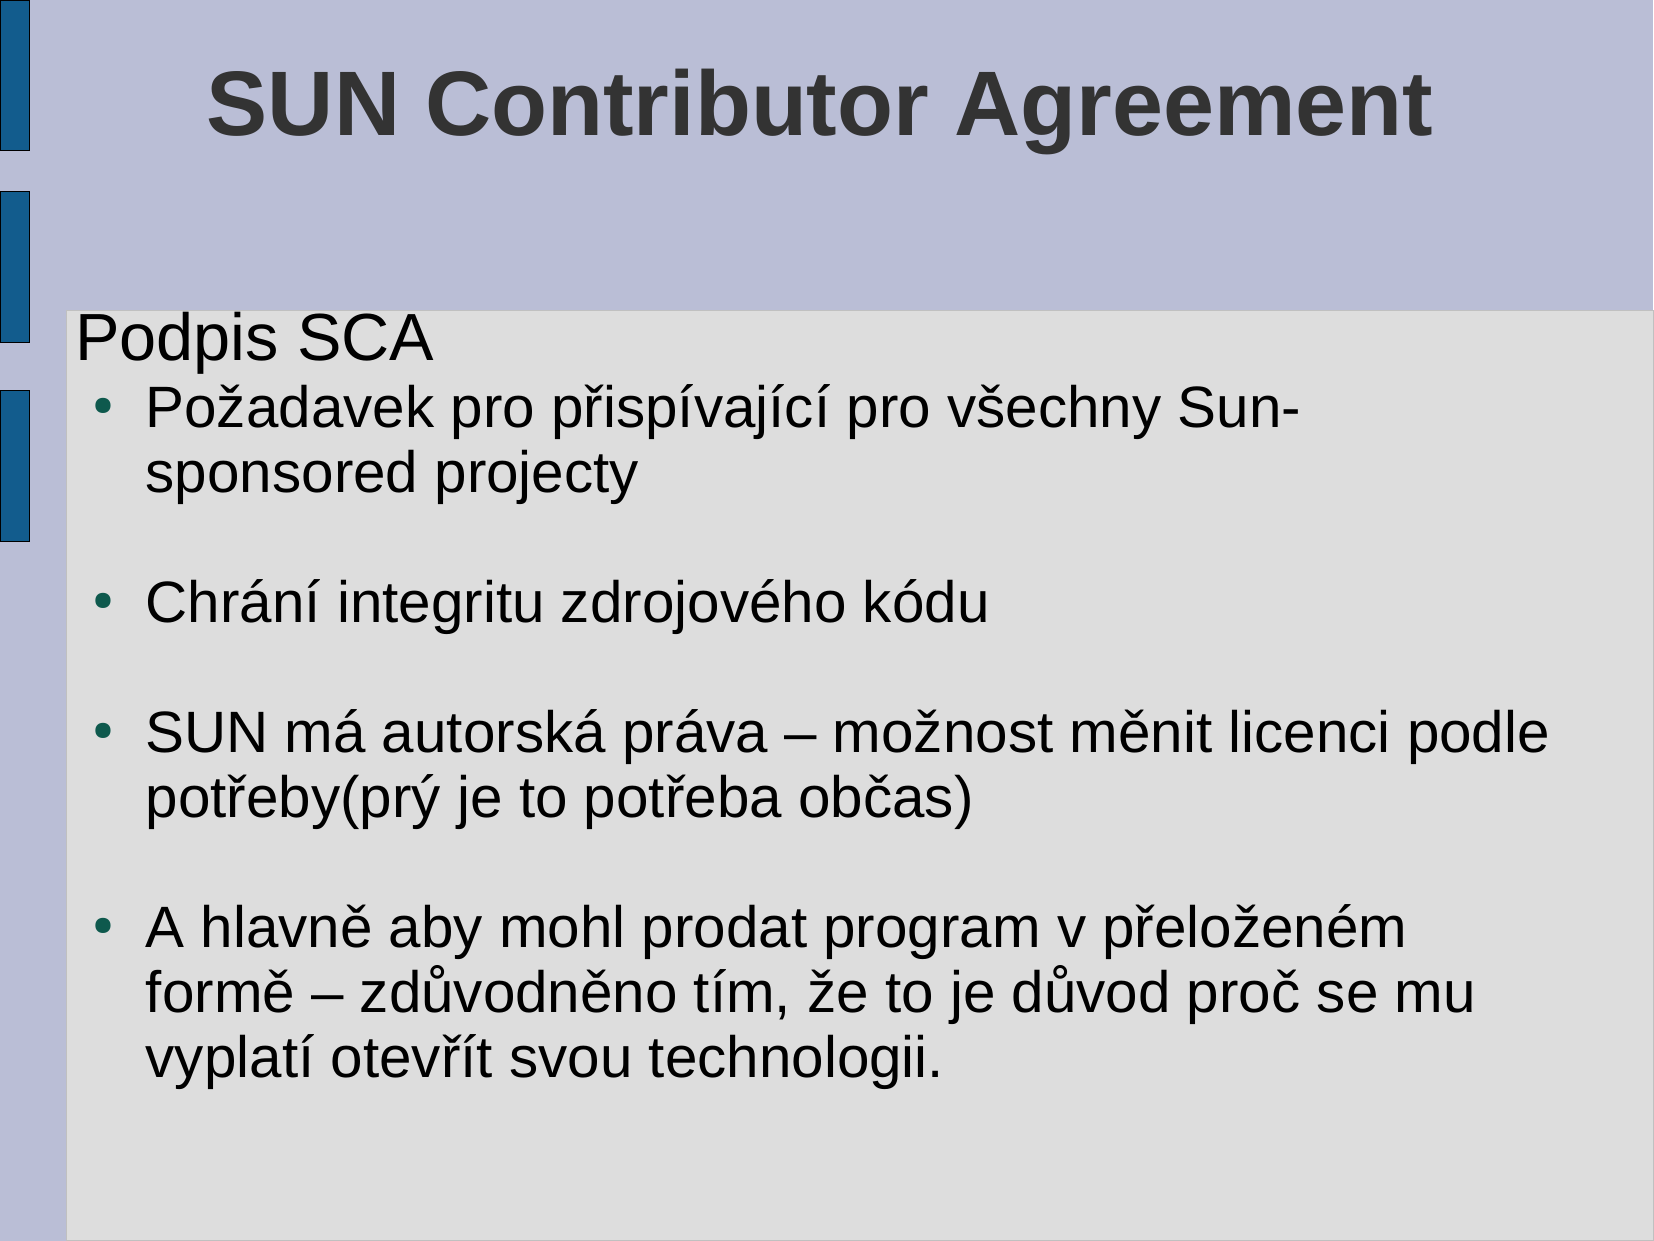

# SUN Contributor Agreement
Podpis SCA
Požadavek pro přispívající pro všechny Sun-sponsored projecty
Chrání integritu zdrojového kódu
SUN má autorská práva – možnost měnit licenci podle potřeby(prý je to potřeba občas)
A hlavně aby mohl prodat program v přeloženém formě – zdůvodněno tím, že to je důvod proč se mu vyplatí otevřít svou technologii.